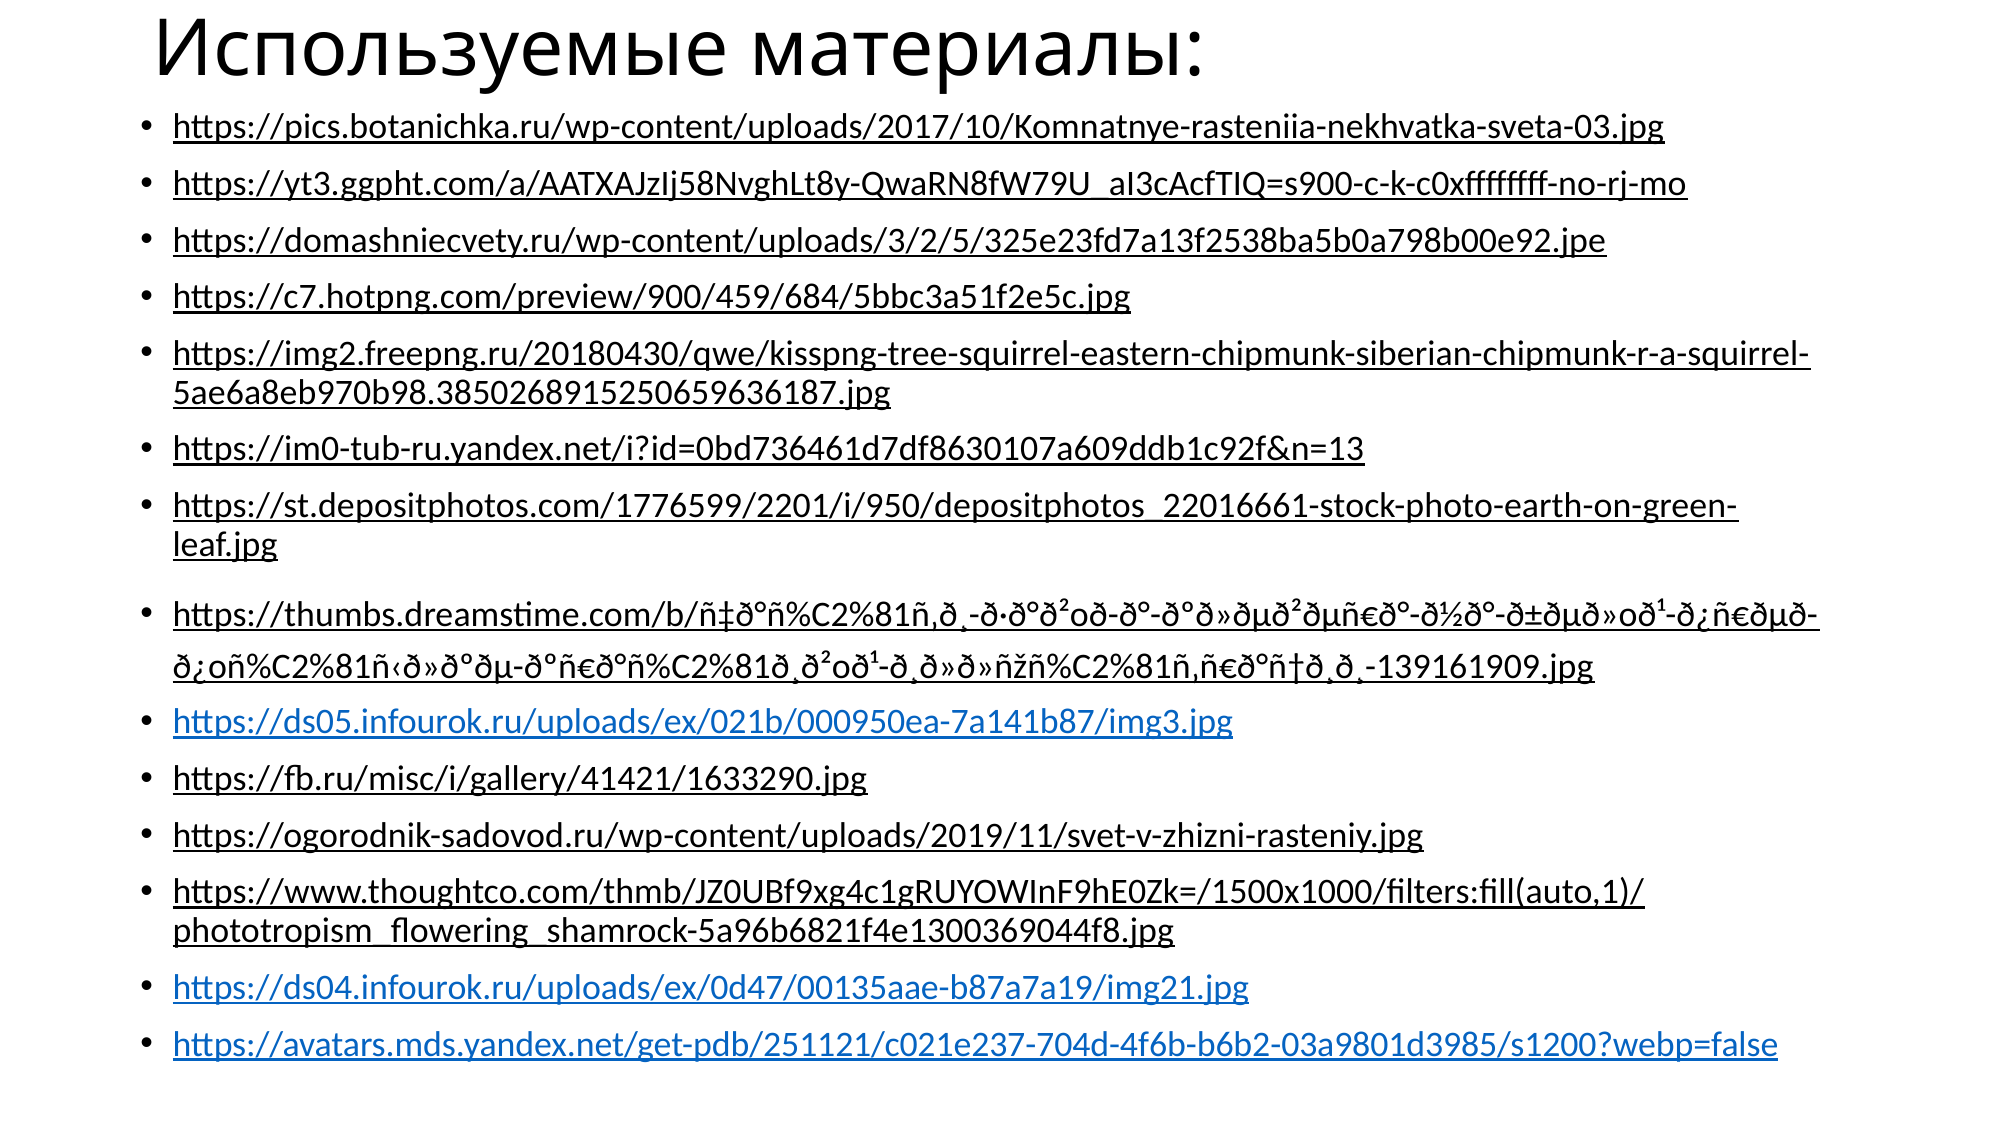

# Используемые материалы:
https://pics.botanichka.ru/wp-content/uploads/2017/10/Komnatnye-rasteniia-nekhvatka-sveta-03.jpg
https://yt3.ggpht.com/a/AATXAJzIj58NvghLt8y-QwaRN8fW79U_aI3cAcfTIQ=s900-c-k-c0xffffffff-no-rj-mo
https://domashniecvety.ru/wp-content/uploads/3/2/5/325e23fd7a13f2538ba5b0a798b00e92.jpe
https://c7.hotpng.com/preview/900/459/684/5bbc3a51f2e5c.jpg
https://img2.freepng.ru/20180430/qwe/kisspng-tree-squirrel-eastern-chipmunk-siberian-chipmunk-r-a-squirrel-5ae6a8eb970b98.3850268915250659636187.jpg
https://im0-tub-ru.yandex.net/i?id=0bd736461d7df8630107a609ddb1c92f&n=13
https://st.depositphotos.com/1776599/2201/i/950/depositphotos_22016661-stock-photo-earth-on-green-leaf.jpg
https://thumbs.dreamstime.com/b/ñ‡ð°ñ%C2%81ñ‚ð¸-ð·ð°ð²oð-ð°-ðºð»ðµð²ðµñ€ð°-ð½ð°-ð±ðµð»oð¹-ð¿ñ€ðµð-ð¿oñ%C2%81ñ‹ð»ðºðµ-ðºñ€ð°ñ%C2%81ð¸ð²oð¹-ð¸ð»ð»ñžñ%C2%81ñ‚ñ€ð°ñ†ð¸ð¸-139161909.jpg
https://ds05.infourok.ru/uploads/ex/021b/000950ea-7a141b87/img3.jpg
https://fb.ru/misc/i/gallery/41421/1633290.jpg
https://ogorodnik-sadovod.ru/wp-content/uploads/2019/11/svet-v-zhizni-rasteniy.jpg
https://www.thoughtco.com/thmb/JZ0UBf9xg4c1gRUYOWInF9hE0Zk=/1500x1000/filters:fill(auto,1)/phototropism_flowering_shamrock-5a96b6821f4e1300369044f8.jpg
https://ds04.infourok.ru/uploads/ex/0d47/00135aae-b87a7a19/img21.jpg
https://avatars.mds.yandex.net/get-pdb/251121/c021e237-704d-4f6b-b6b2-03a9801d3985/s1200?webp=false